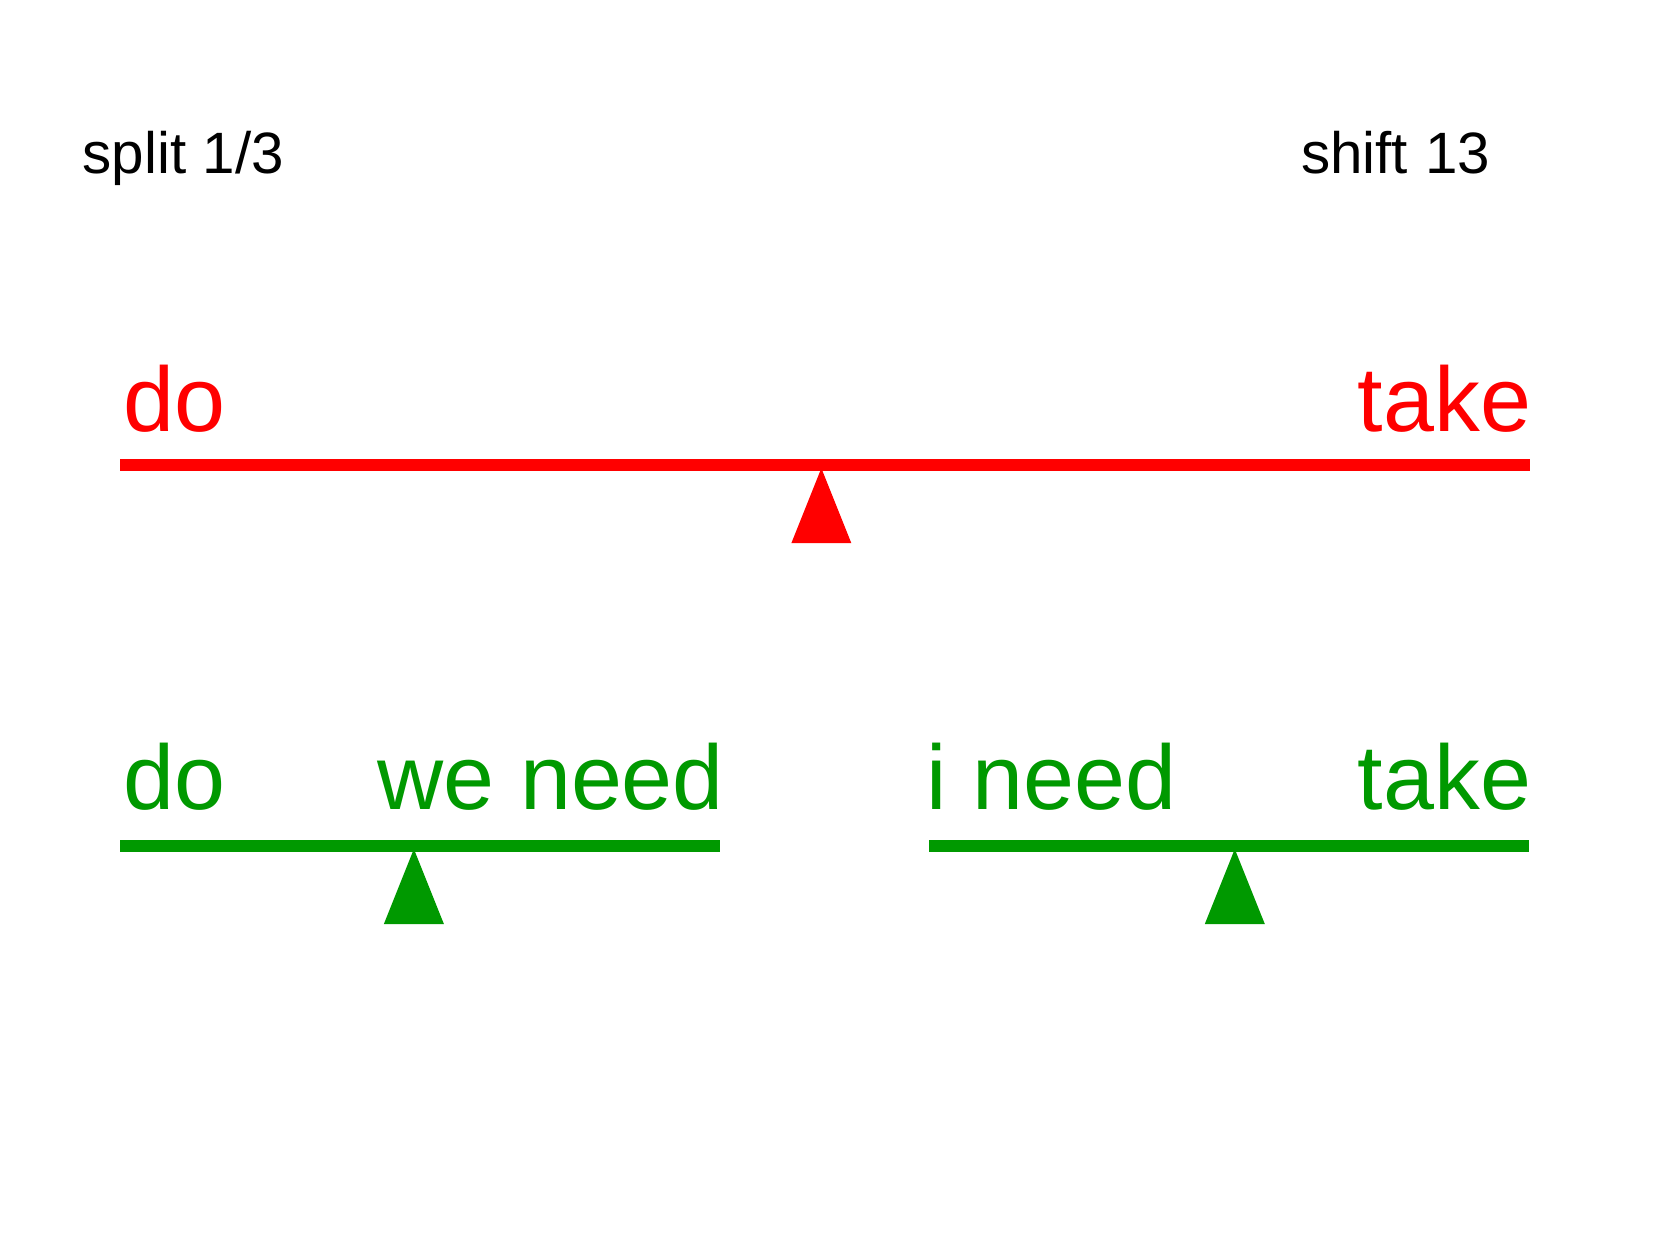

# split 1/3
shift
13
do
take
do
take
we need
i need